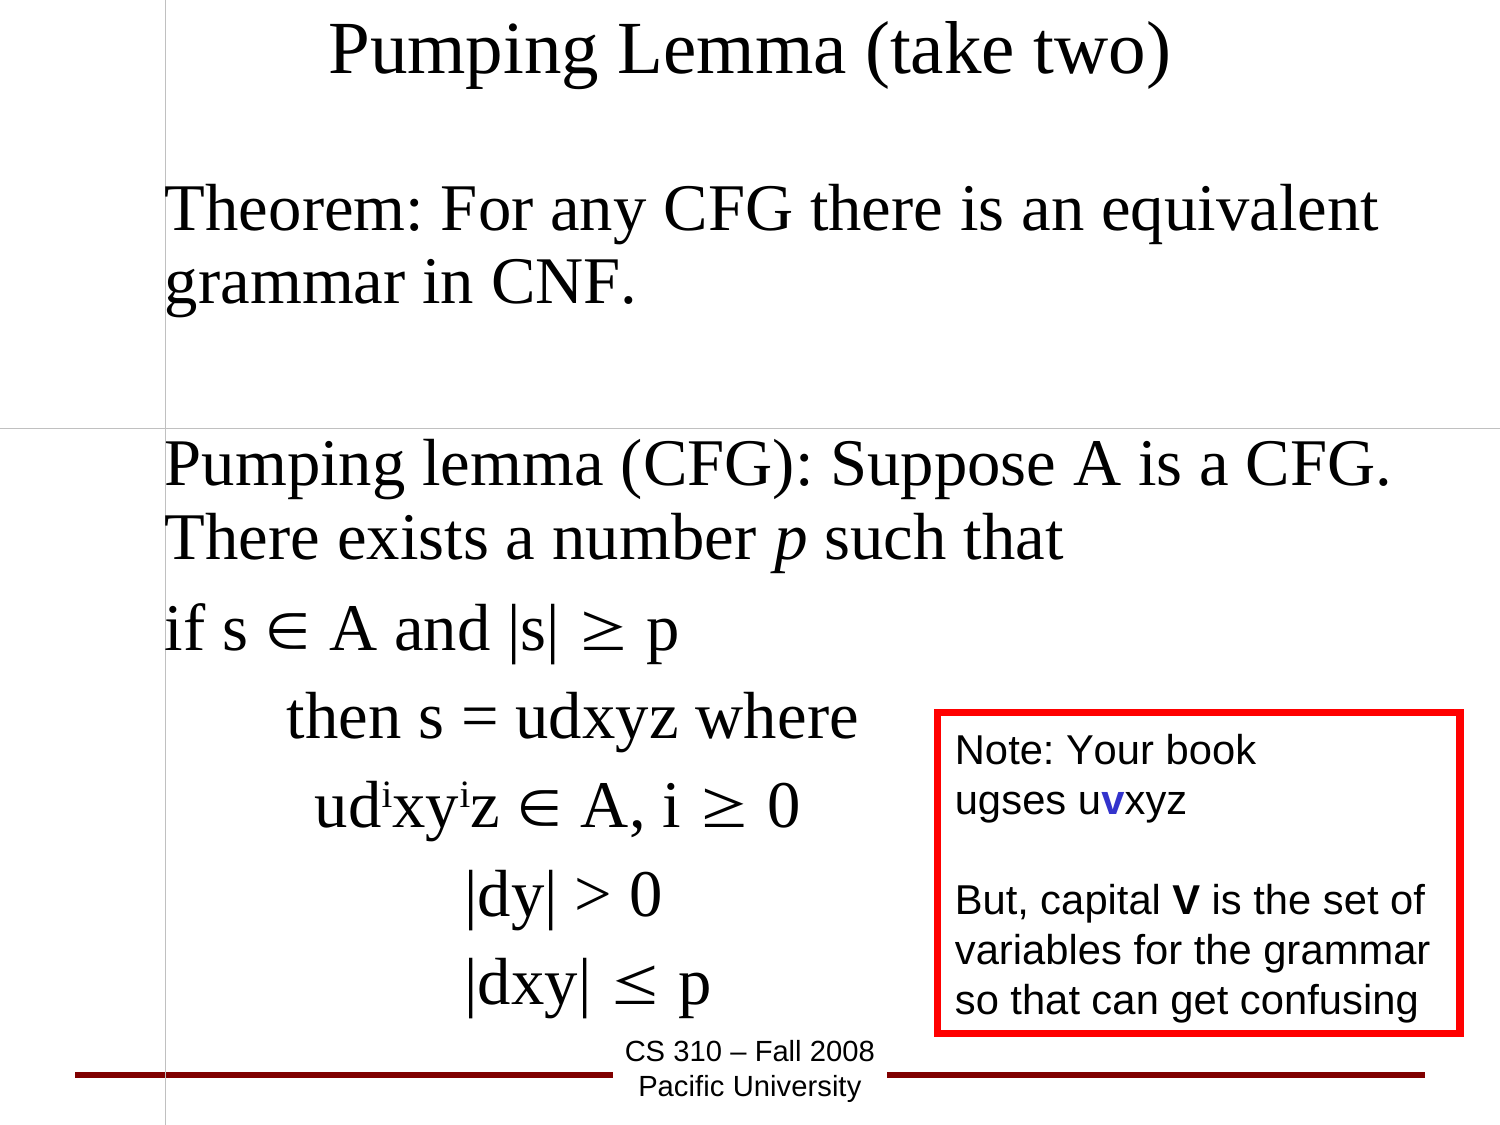

# Pumping Lemma (take two)
Theorem: For any CFG there is an equivalent grammar in CNF.
Pumping lemma (CFG): Suppose A is a CFG. There exists a number p such that
if s  A and |s|  p
	then s = udxyz where
		udixyiz  A, i  0
 		|dy| > 0
 		|dxy|  p
Note: Your book
ugses uvxyz
But, capital V is the set of
variables for the grammar
so that can get confusing